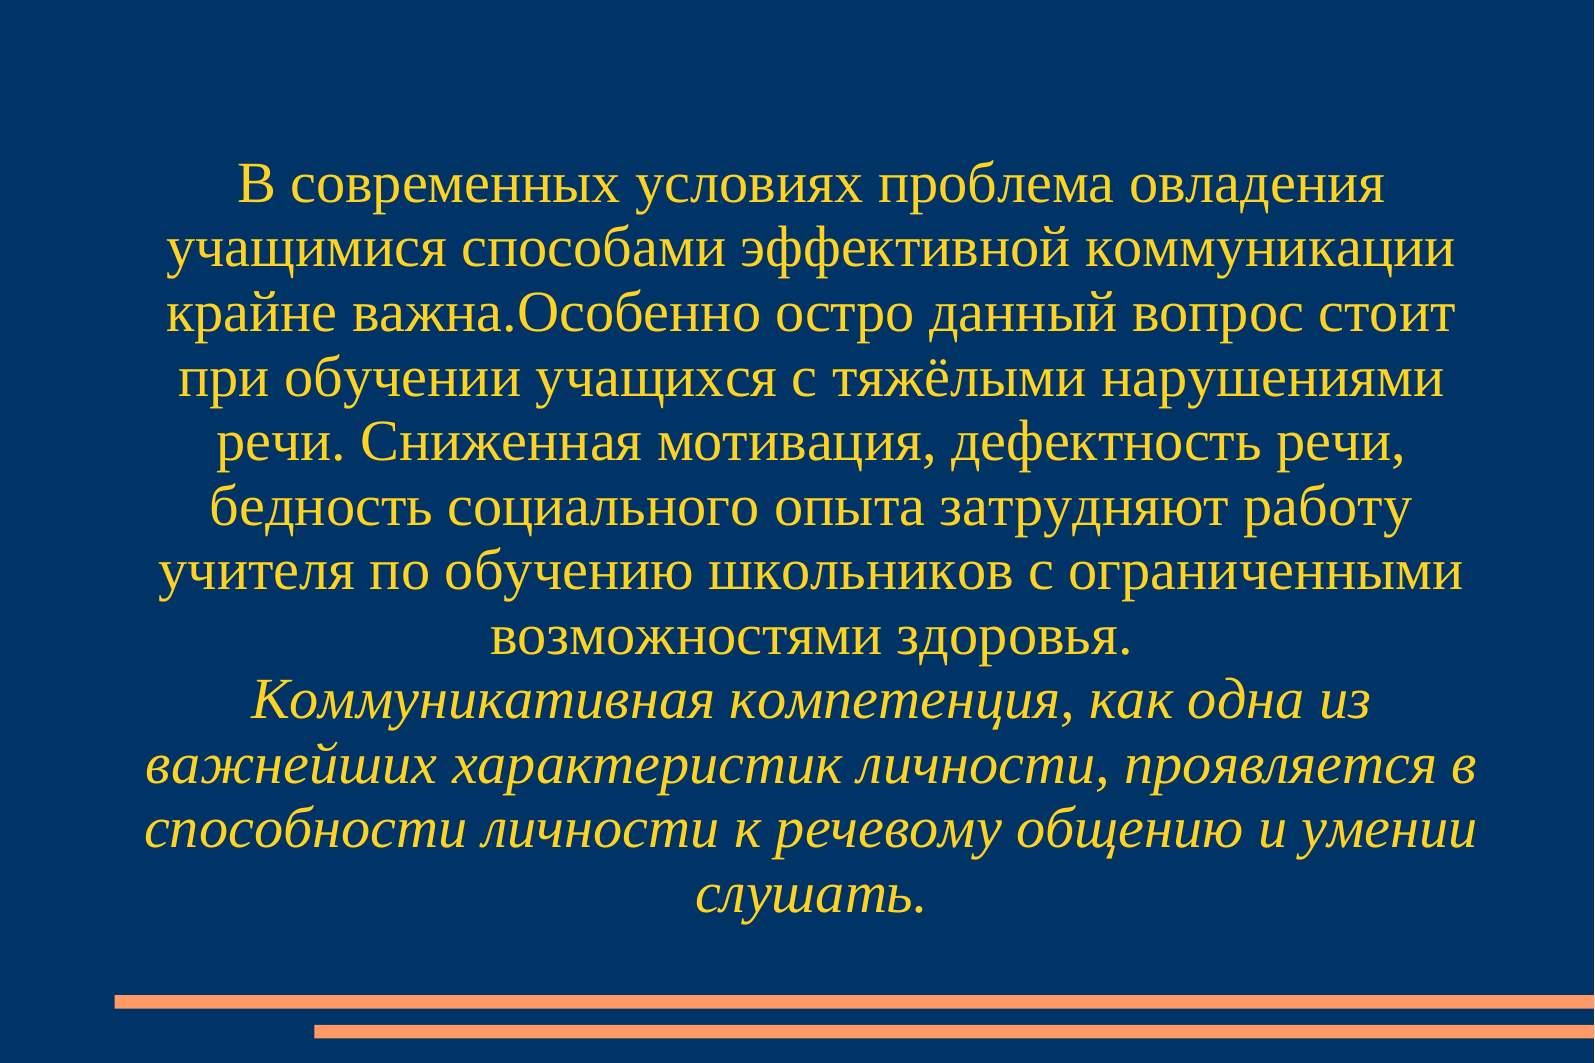

#
В современных условиях проблема овладения учащимися способами эффективной коммуникации крайне важна.Особенно остро данный вопрос стоит при обучении учащихся с тяжёлыми нарушениями речи. Сниженная мотивация, дефектность речи, бедность социального опыта затрудняют работу учителя по обучению школьников с ограниченными возможностями здоровья.
Коммуникативная компетенция, как одна из важнейших характеристик личности, проявляется в способности личности к речевому общению и умении слушать.